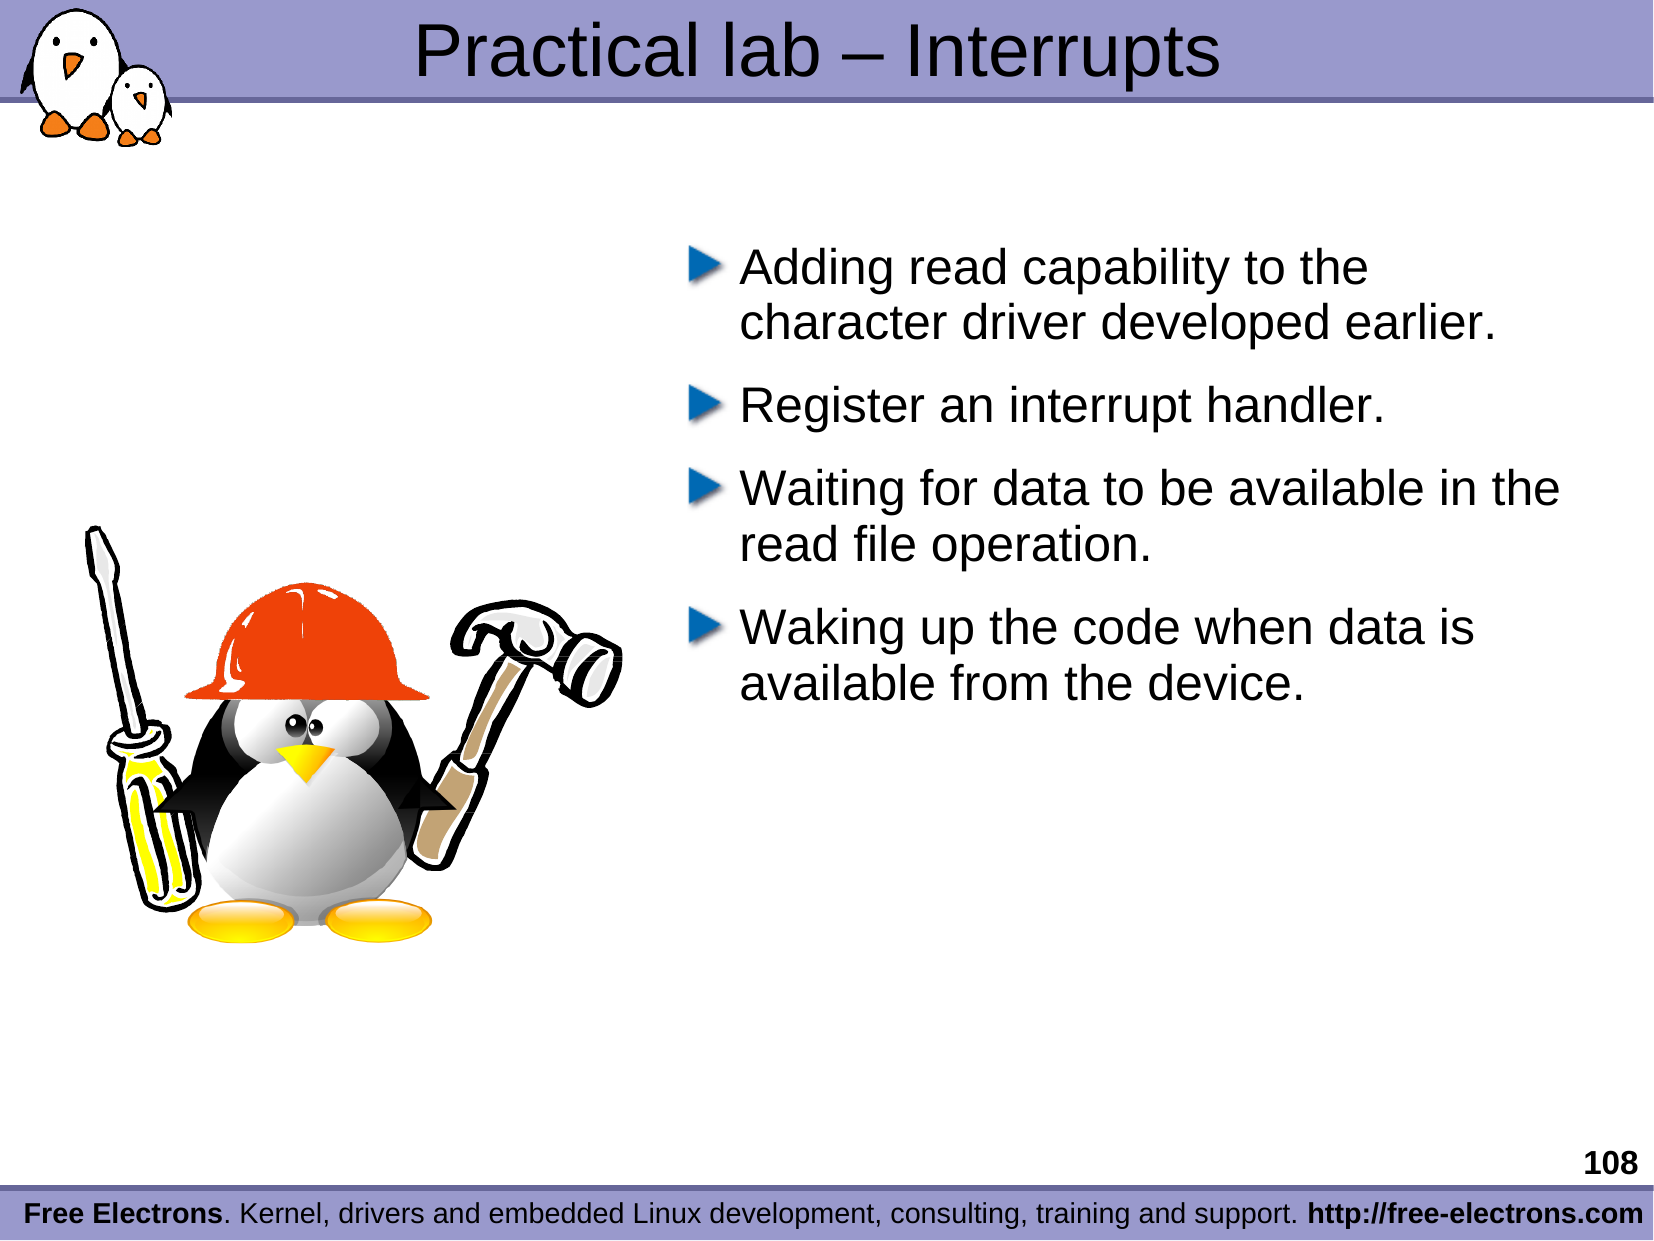

# Practical lab – Interrupts
Adding read capability to the character driver developed earlier.
Register an interrupt handler.
Waiting for data to be available in the read file operation.
Waking up the code when data is available from the device.